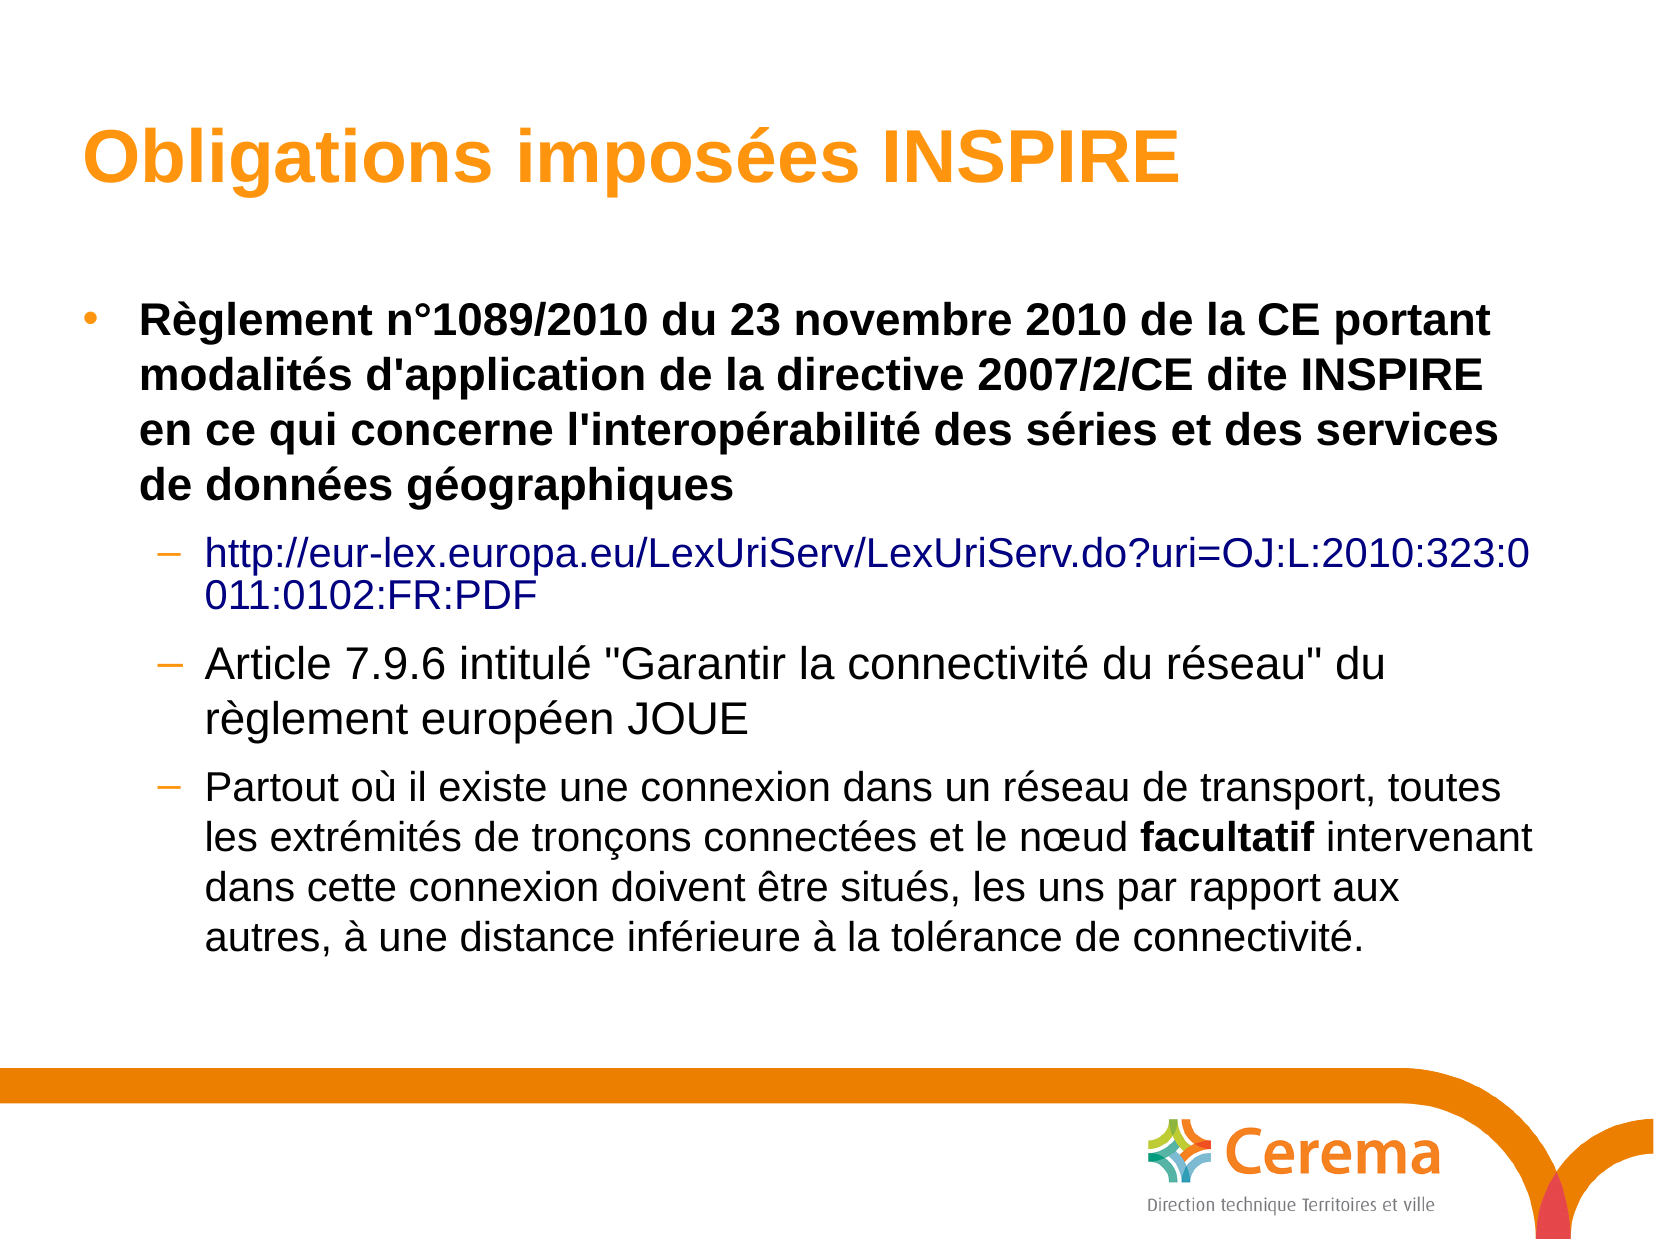

Obligations imposées INSPIRE
# Règlement n°1089/2010 du 23 novembre 2010 de la CE portant modalités d'application de la directive 2007/2/CE dite INSPIRE en ce qui concerne l'interopérabilité des séries et des services de données géographiques
http://eur-lex.europa.eu/LexUriServ/LexUriServ.do?uri=OJ:L:2010:323:0011:0102:FR:PDF
Article 7.9.6 intitulé "Garantir la connectivité du réseau" du règlement européen JOUE
Partout où il existe une connexion dans un réseau de transport, toutes les extrémités de tronçons connectées et le nœud facultatif intervenant dans cette connexion doivent être situés, les uns par rapport aux autres, à une distance inférieure à la tolérance de connectivité.